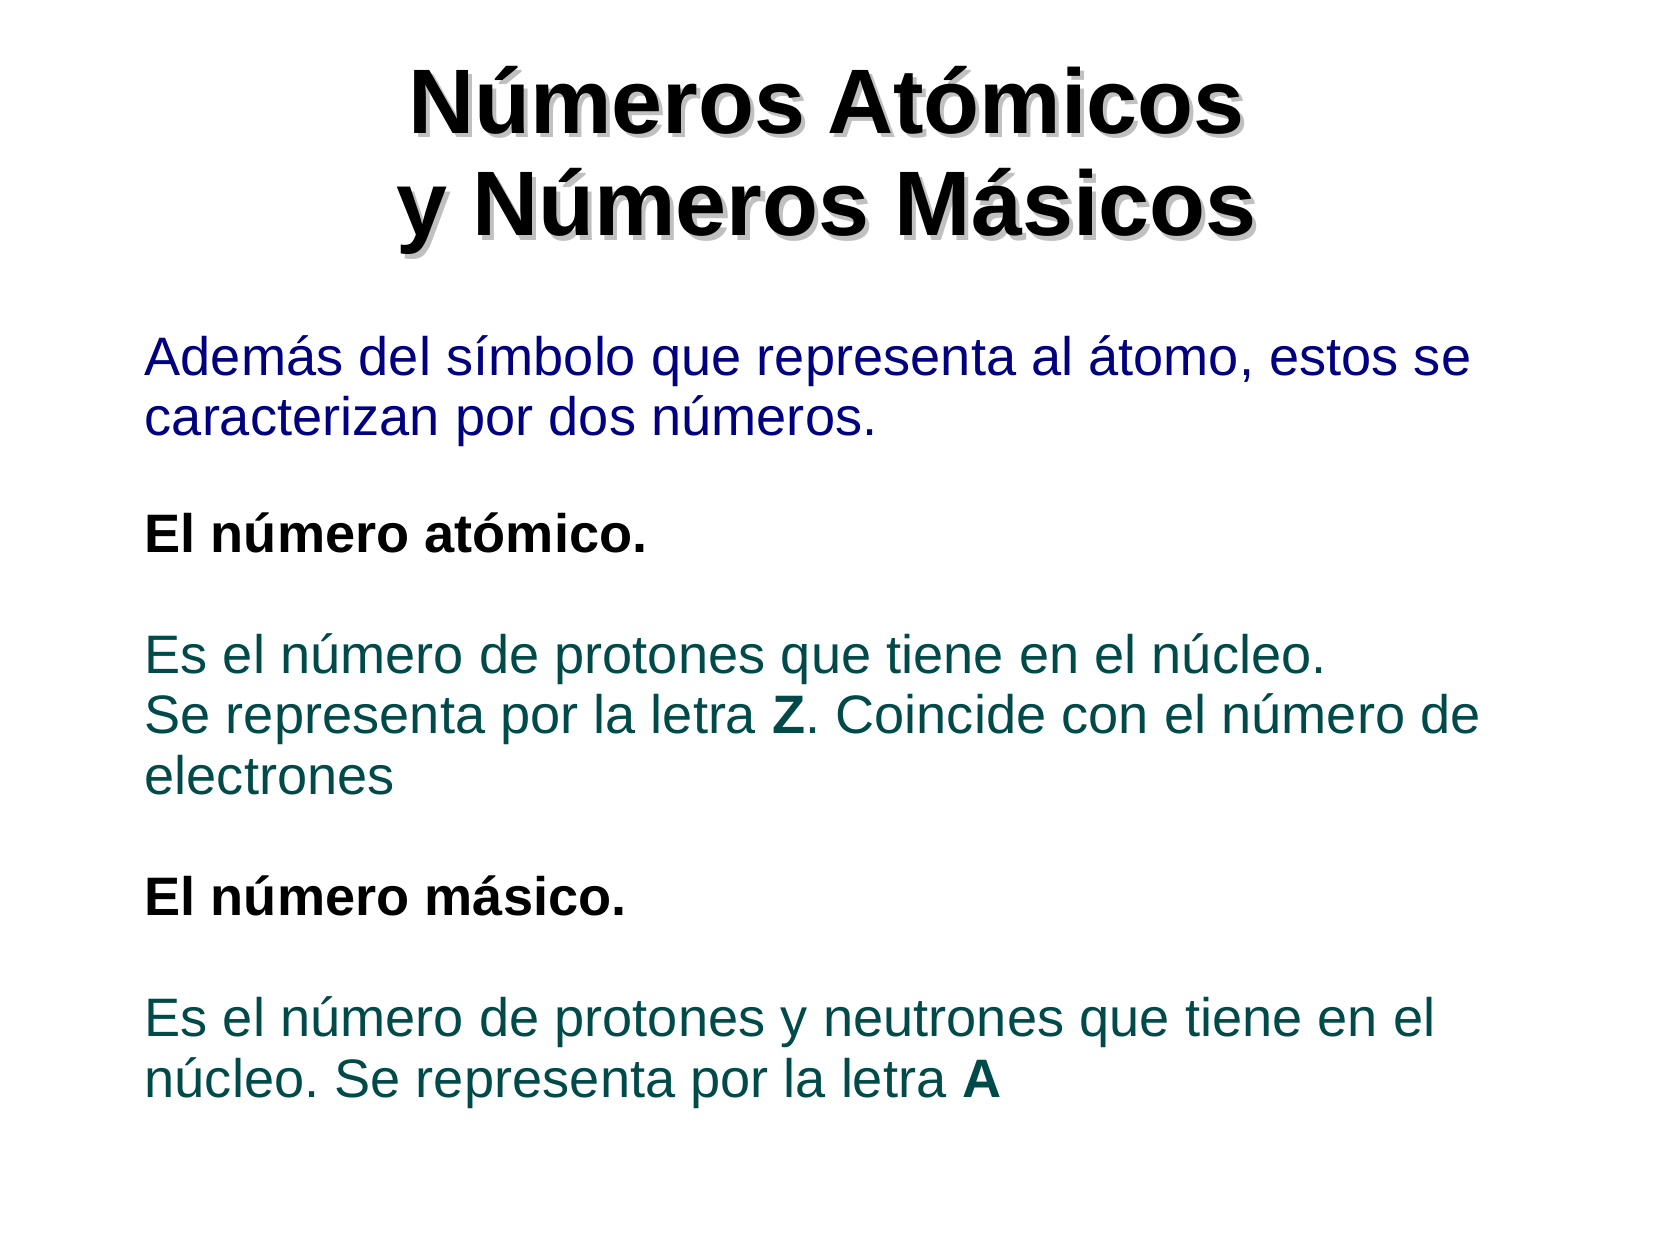

# Números Atómicos y Números Másicos
Además del símbolo que representa al átomo, estos se caracterizan por dos números.
El número atómico.
Es el número de protones que tiene en el núcleo.
Se representa por la letra Z. Coincide con el número de electrones
El número másico.
Es el número de protones y neutrones que tiene en el núcleo. Se representa por la letra A